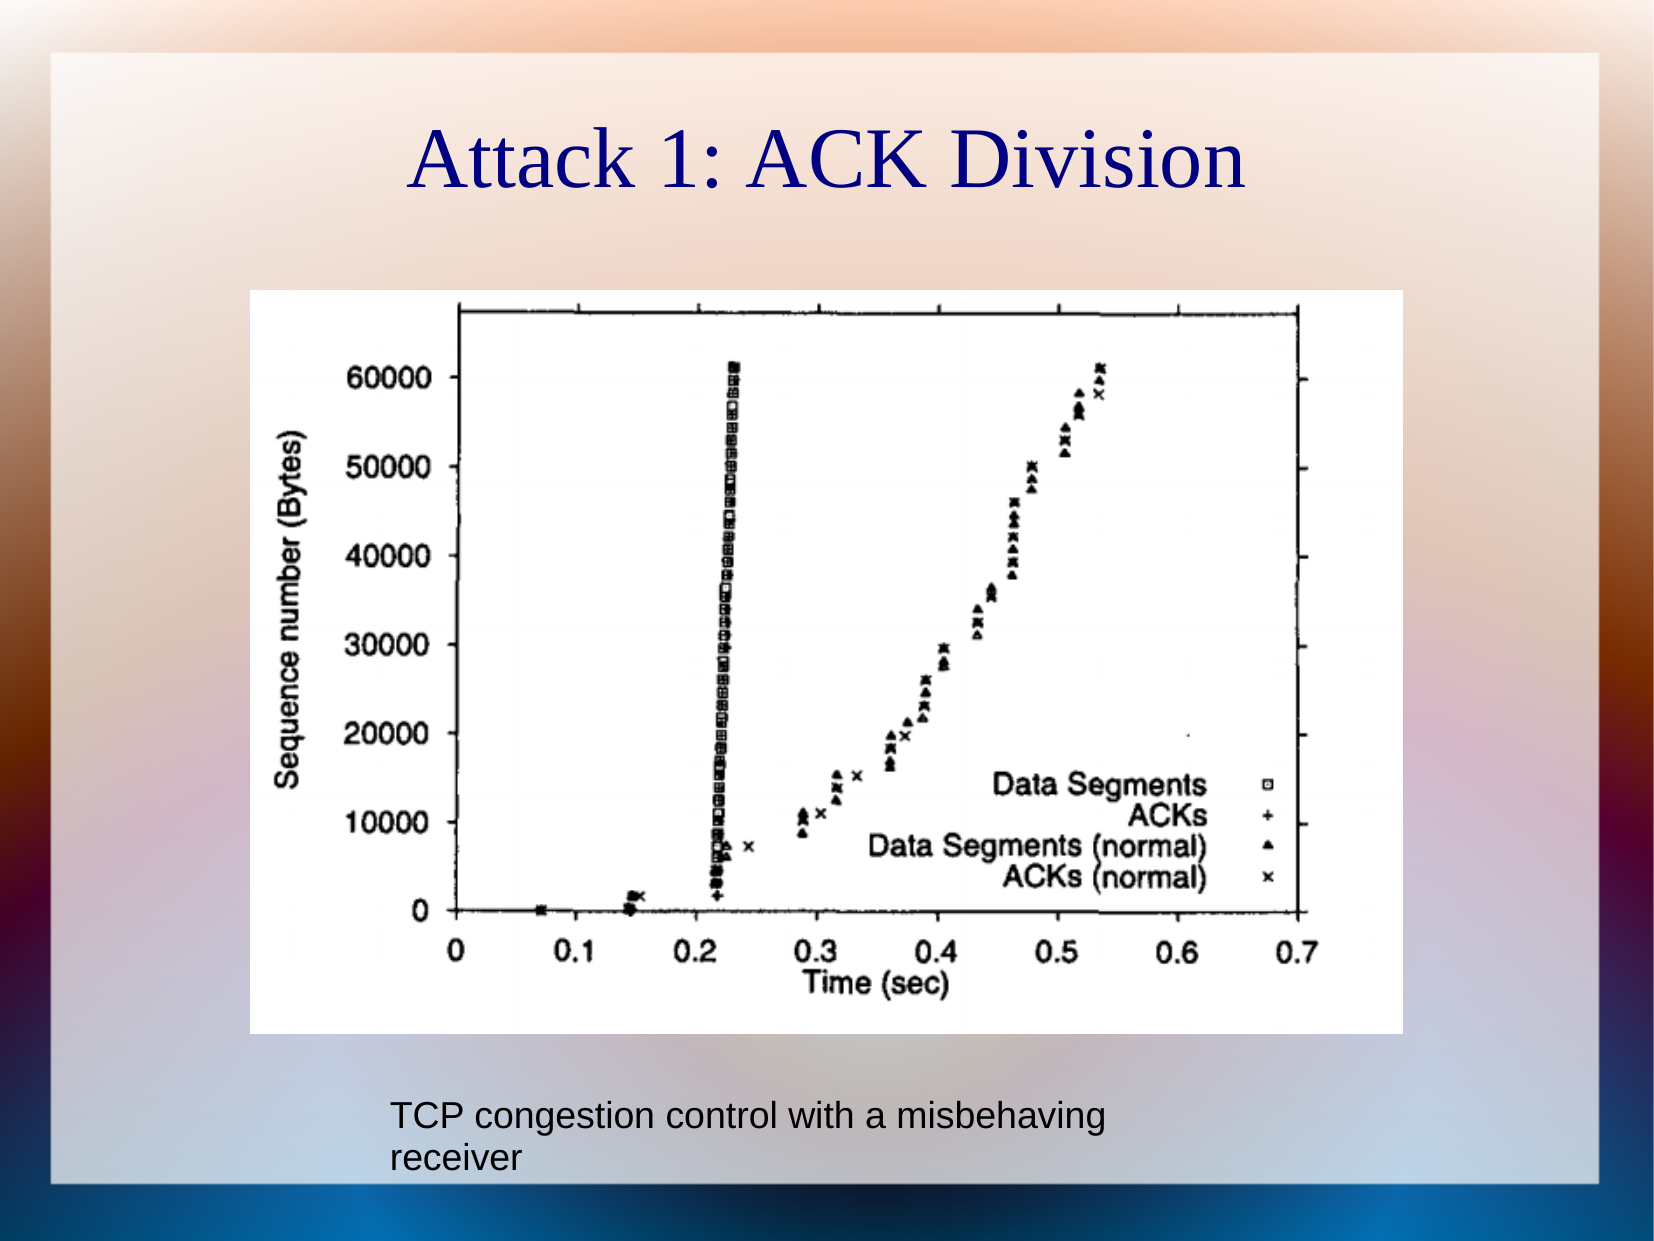

# Attack 1: ACK Division
TCP congestion control with a misbehaving receiver